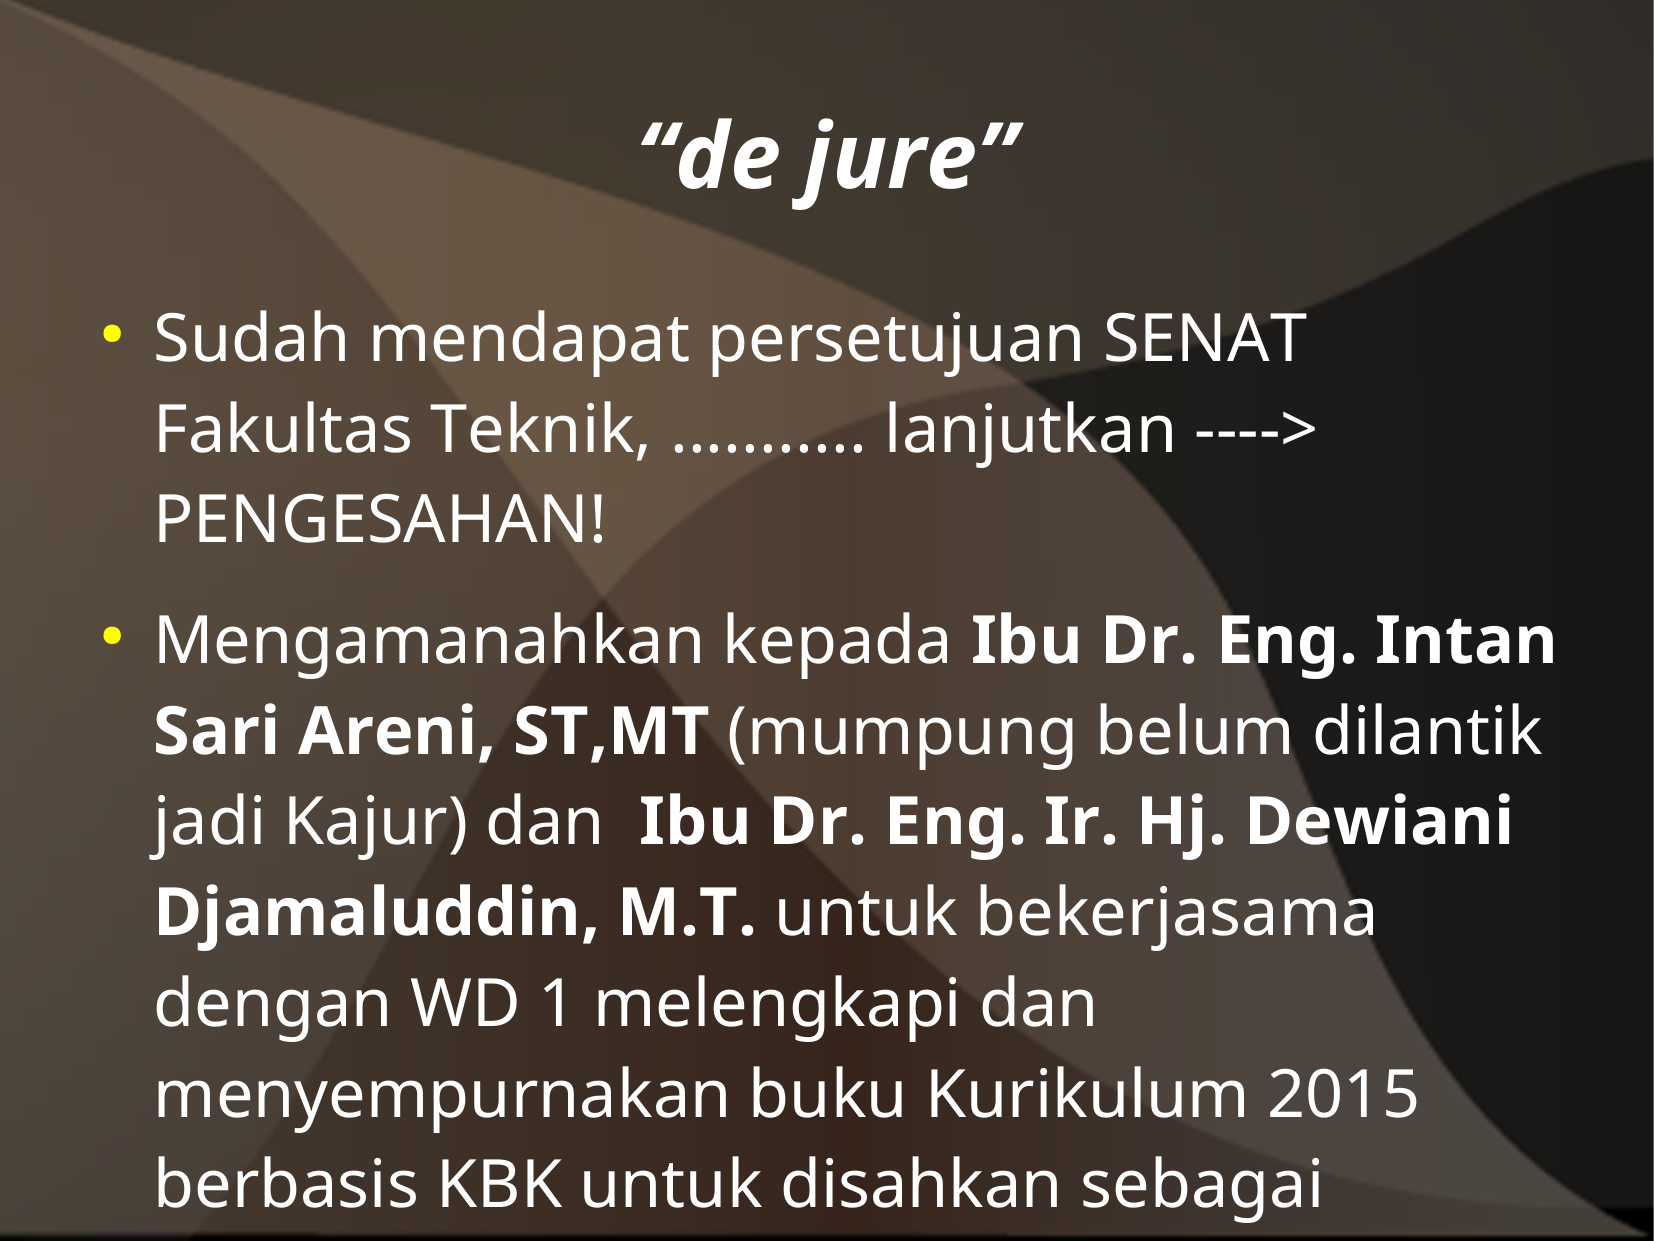

# “de jure”
Sudah mendapat persetujuan SENAT Fakultas Teknik, ........... lanjutkan ----> PENGESAHAN!
Mengamanahkan kepada Ibu Dr. Eng. Intan Sari Areni, ST,MT (mumpung belum dilantik jadi Kajur) dan Ibu Dr. Eng. Ir. Hj. Dewiani Djamaluddin, M.T. untuk bekerjasama dengan WD 1 melengkapi dan menyempurnakan buku Kurikulum 2015 berbasis KBK untuk disahkan sebagai Kurikulum baru PS Teknik Elektro
TARGET : Disahkan akhir tahun 2015